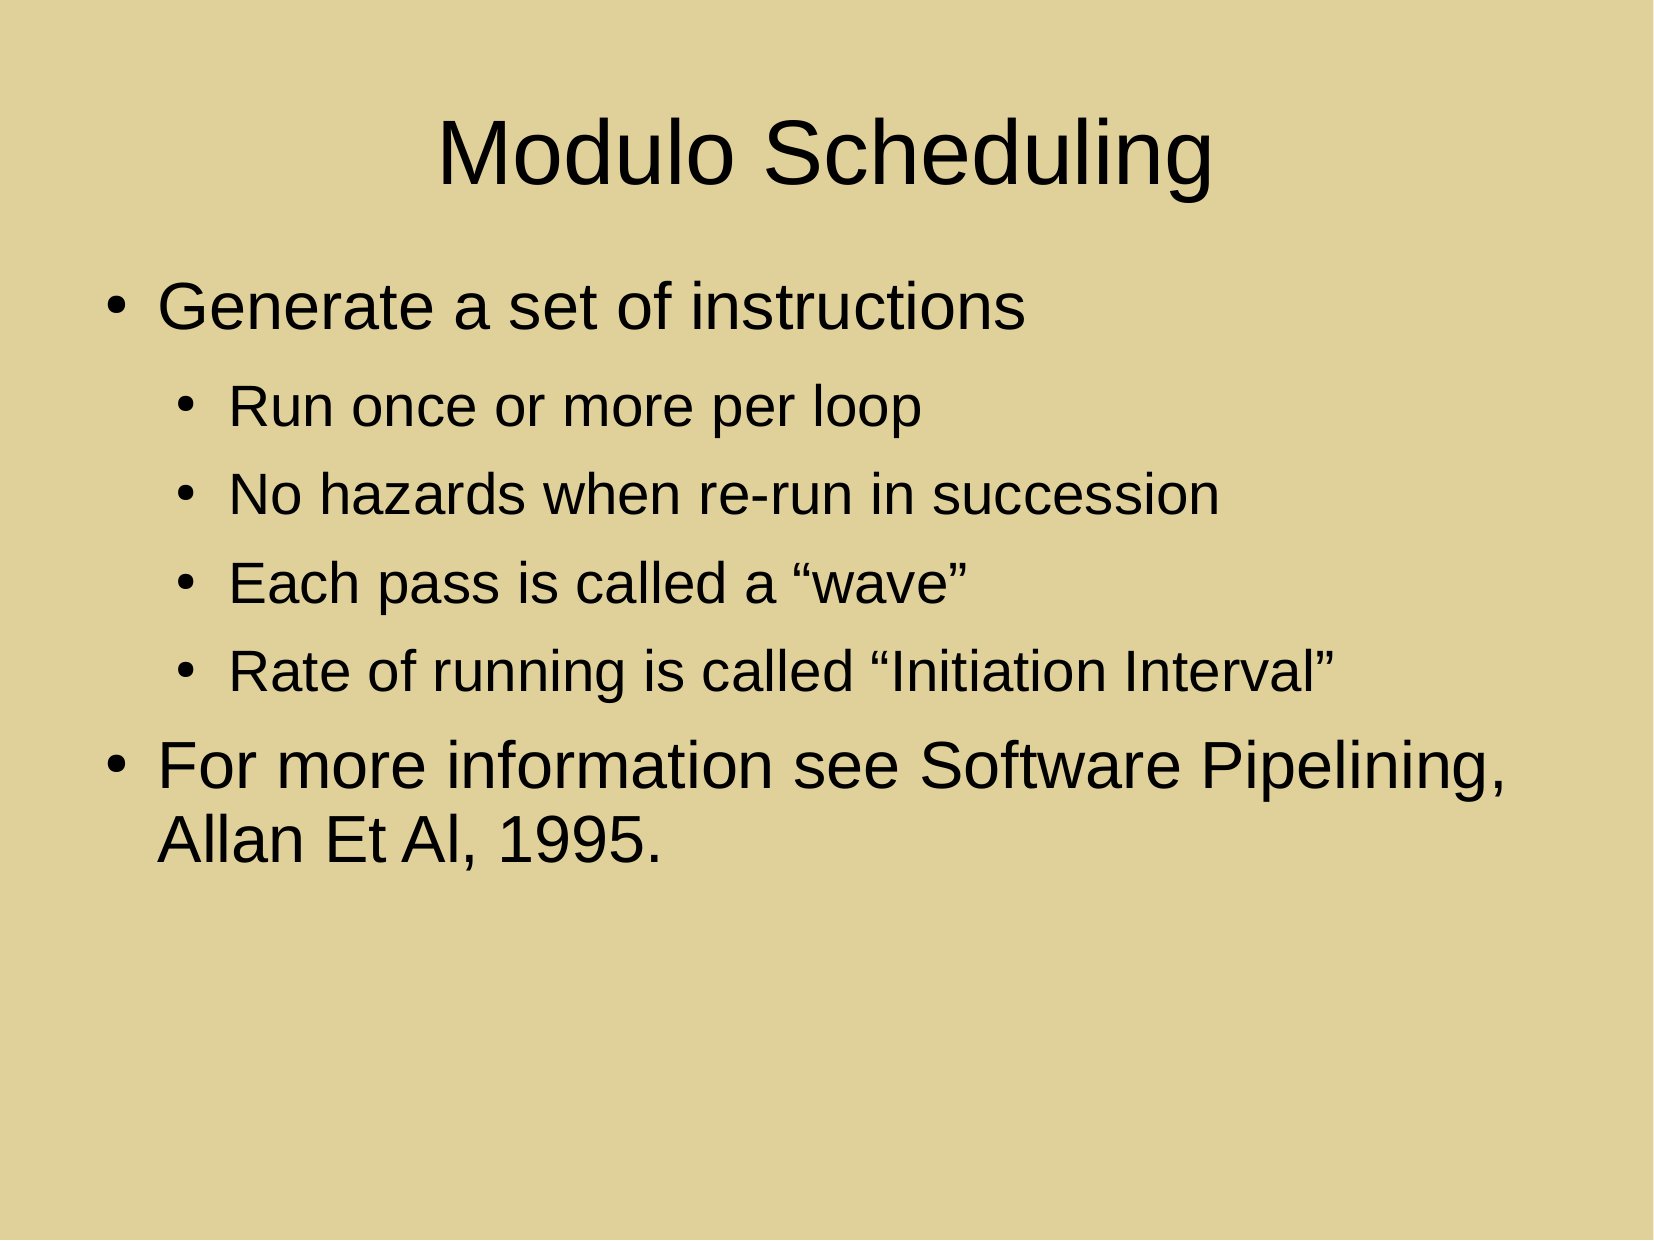

# Modulo Scheduling
Generate a set of instructions
Run once or more per loop
No hazards when re-run in succession
Each pass is called a “wave”
Rate of running is called “Initiation Interval”
For more information see Software Pipelining, Allan Et Al, 1995.